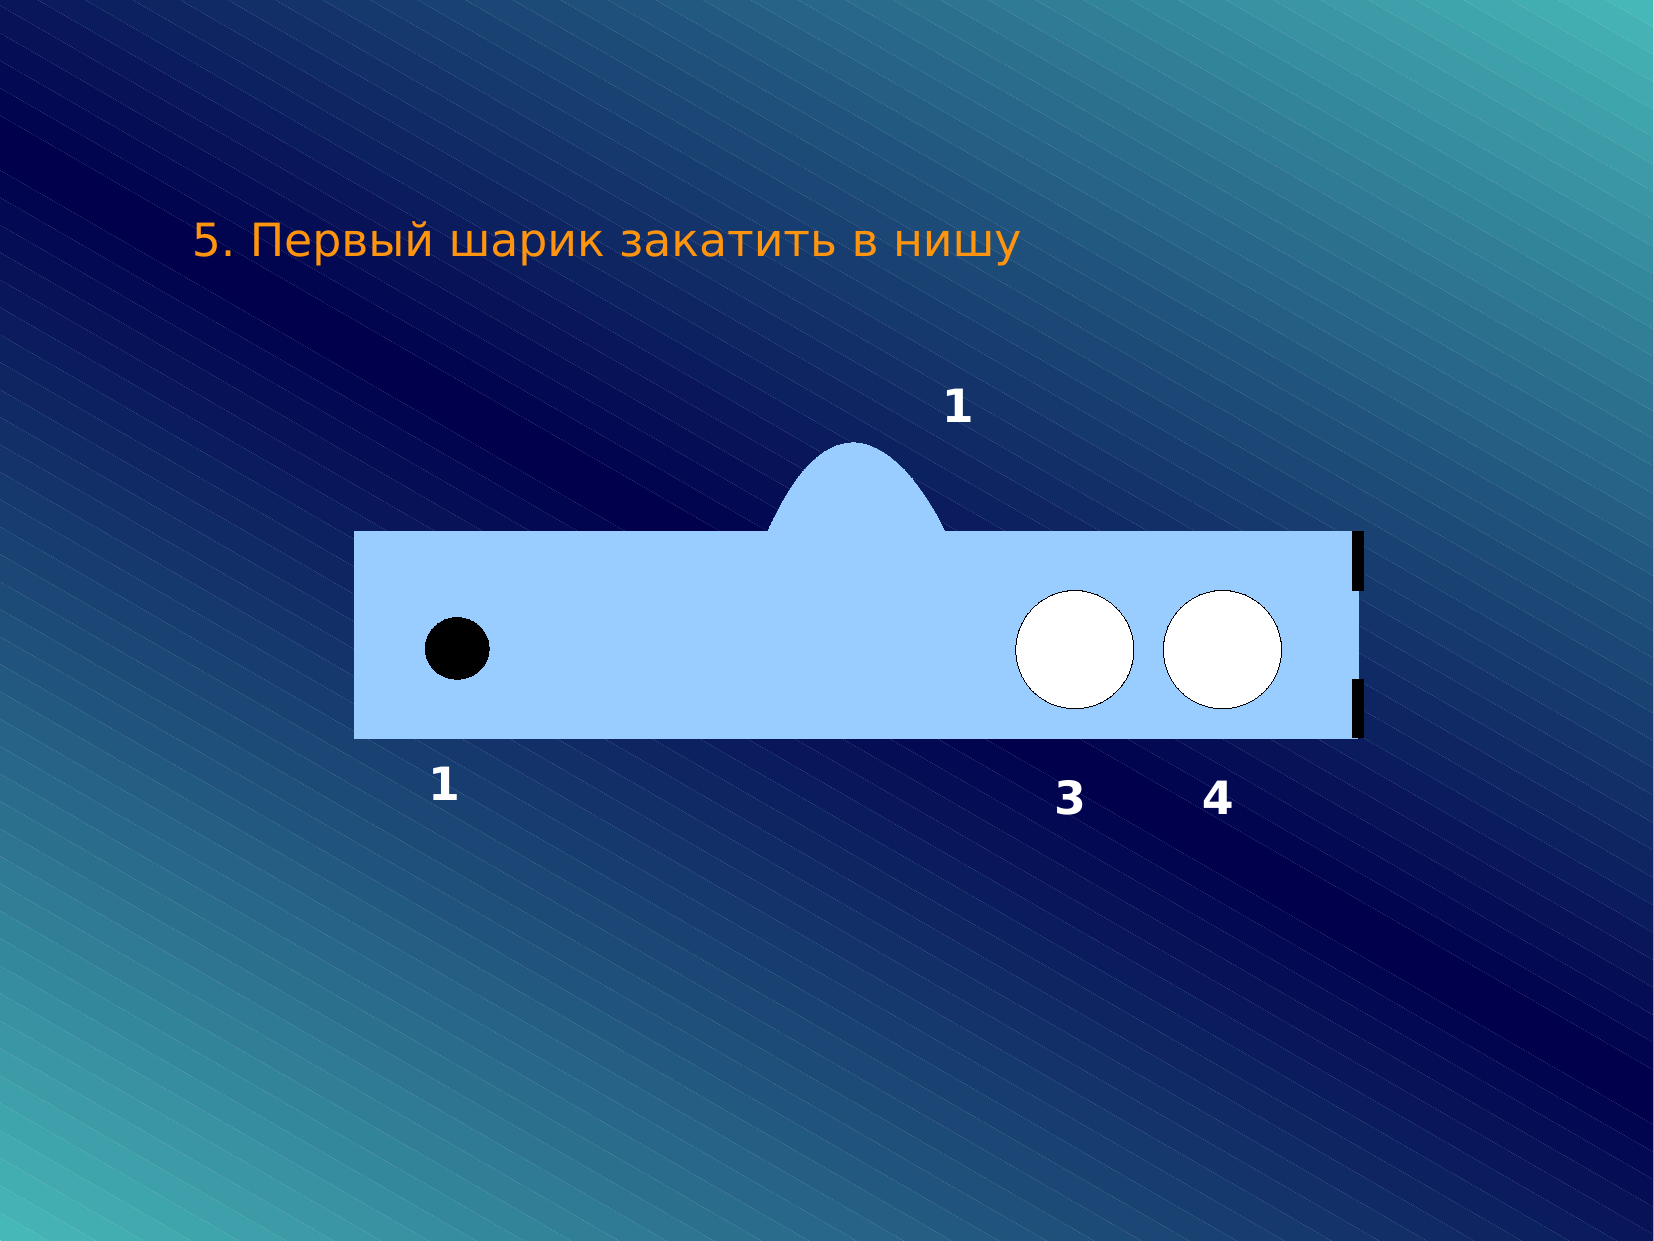

5. Первый шарик закатить в нишу
1
3
4
1